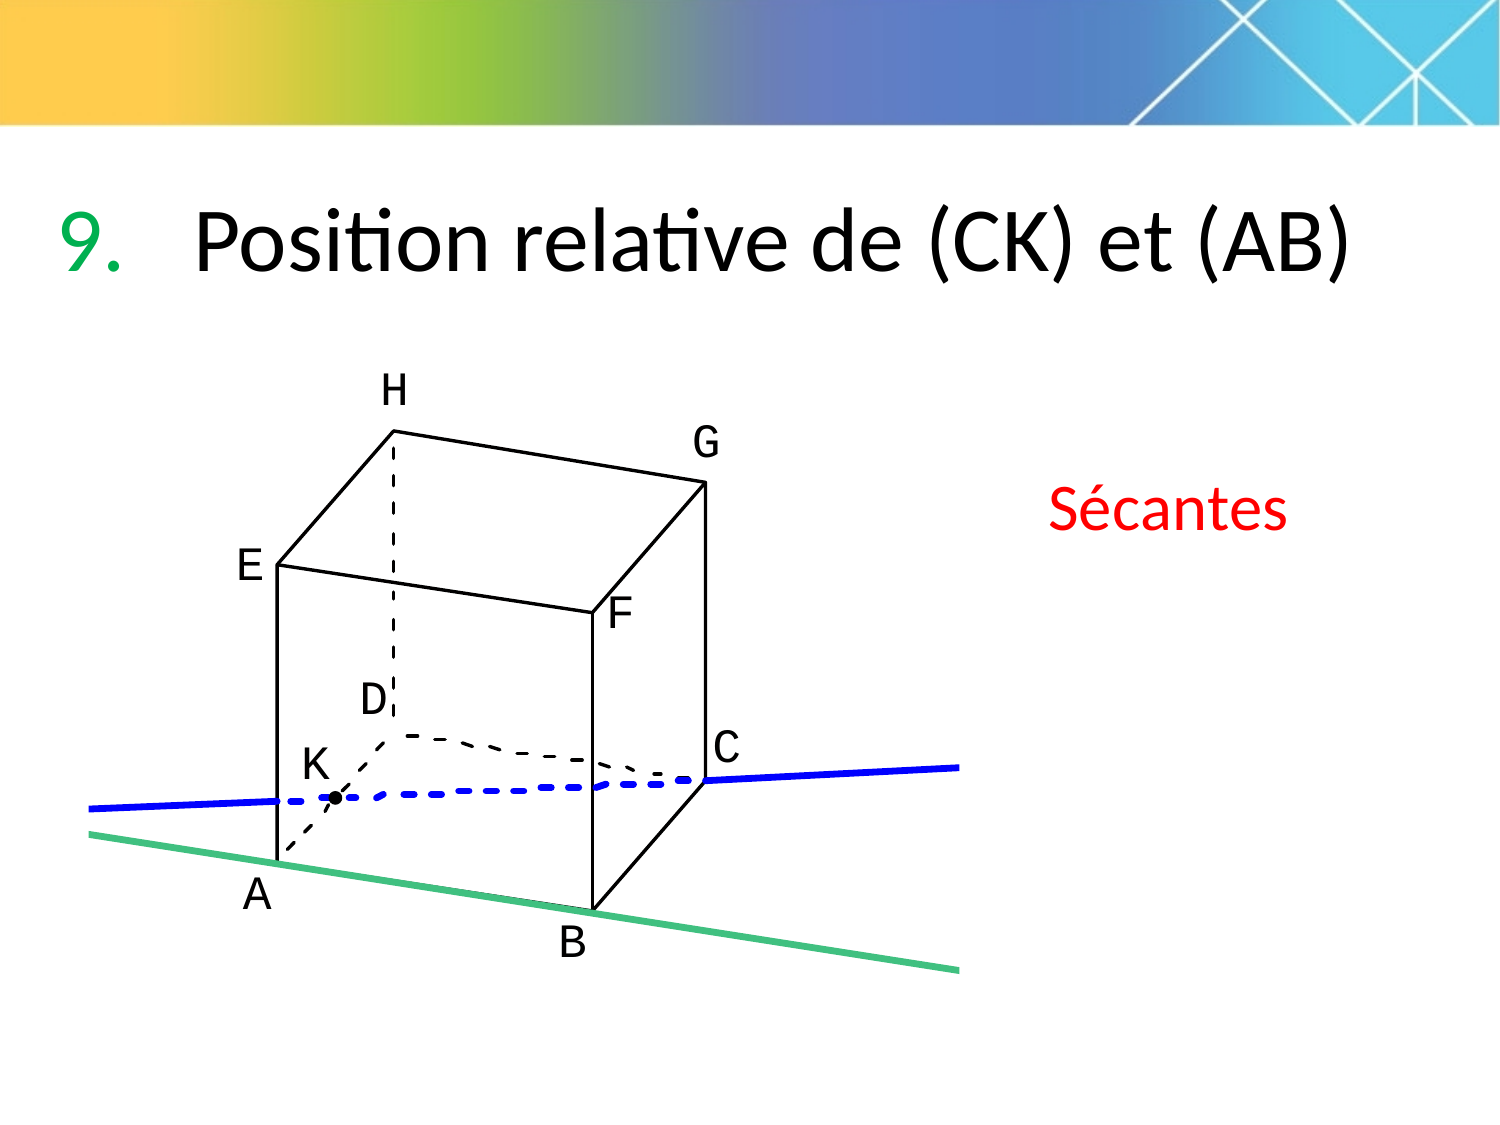

# Position relative de (CK) et (AB)
Sécantes